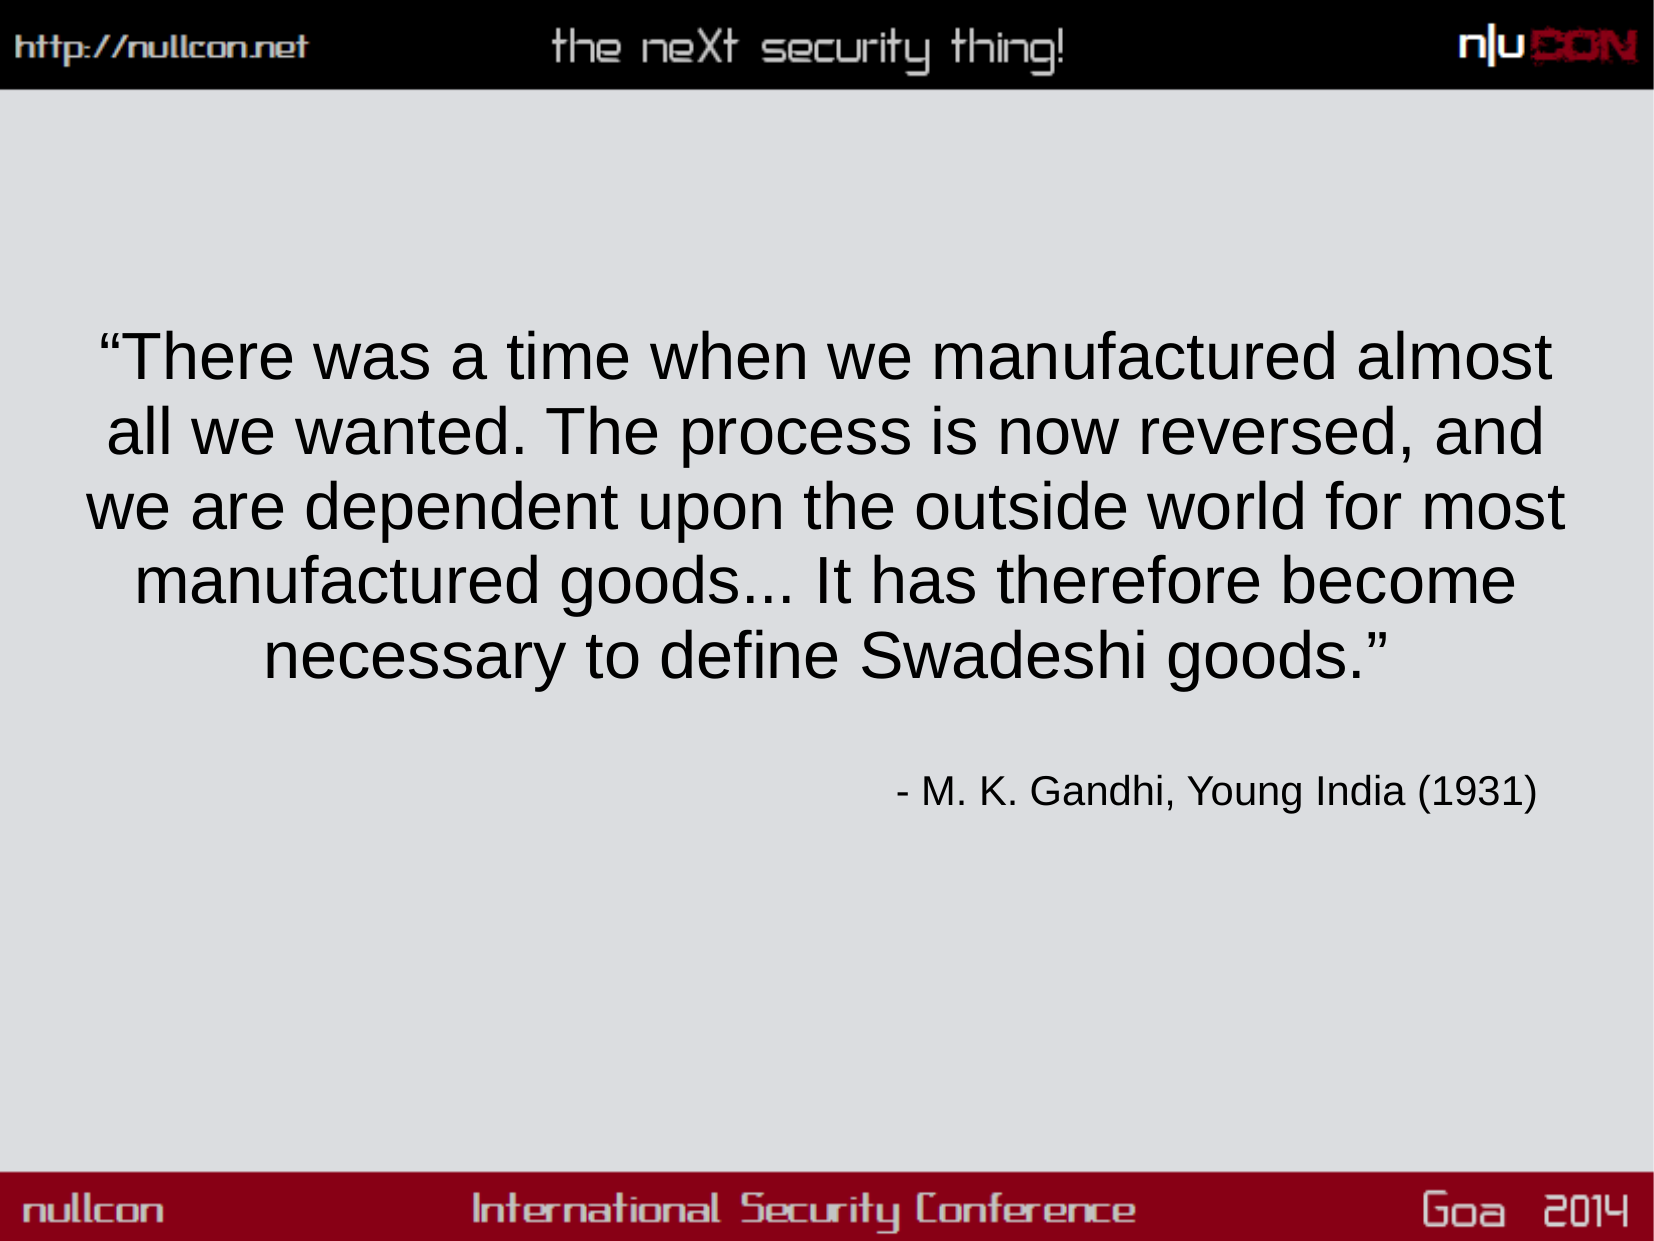

# “There was a time when we manufactured almost all we wanted. The process is now reversed, and we are dependent upon the outside world for most manufactured goods... It has therefore become necessary to define Swadeshi goods.”
- M. K. Gandhi, Young India (1931)